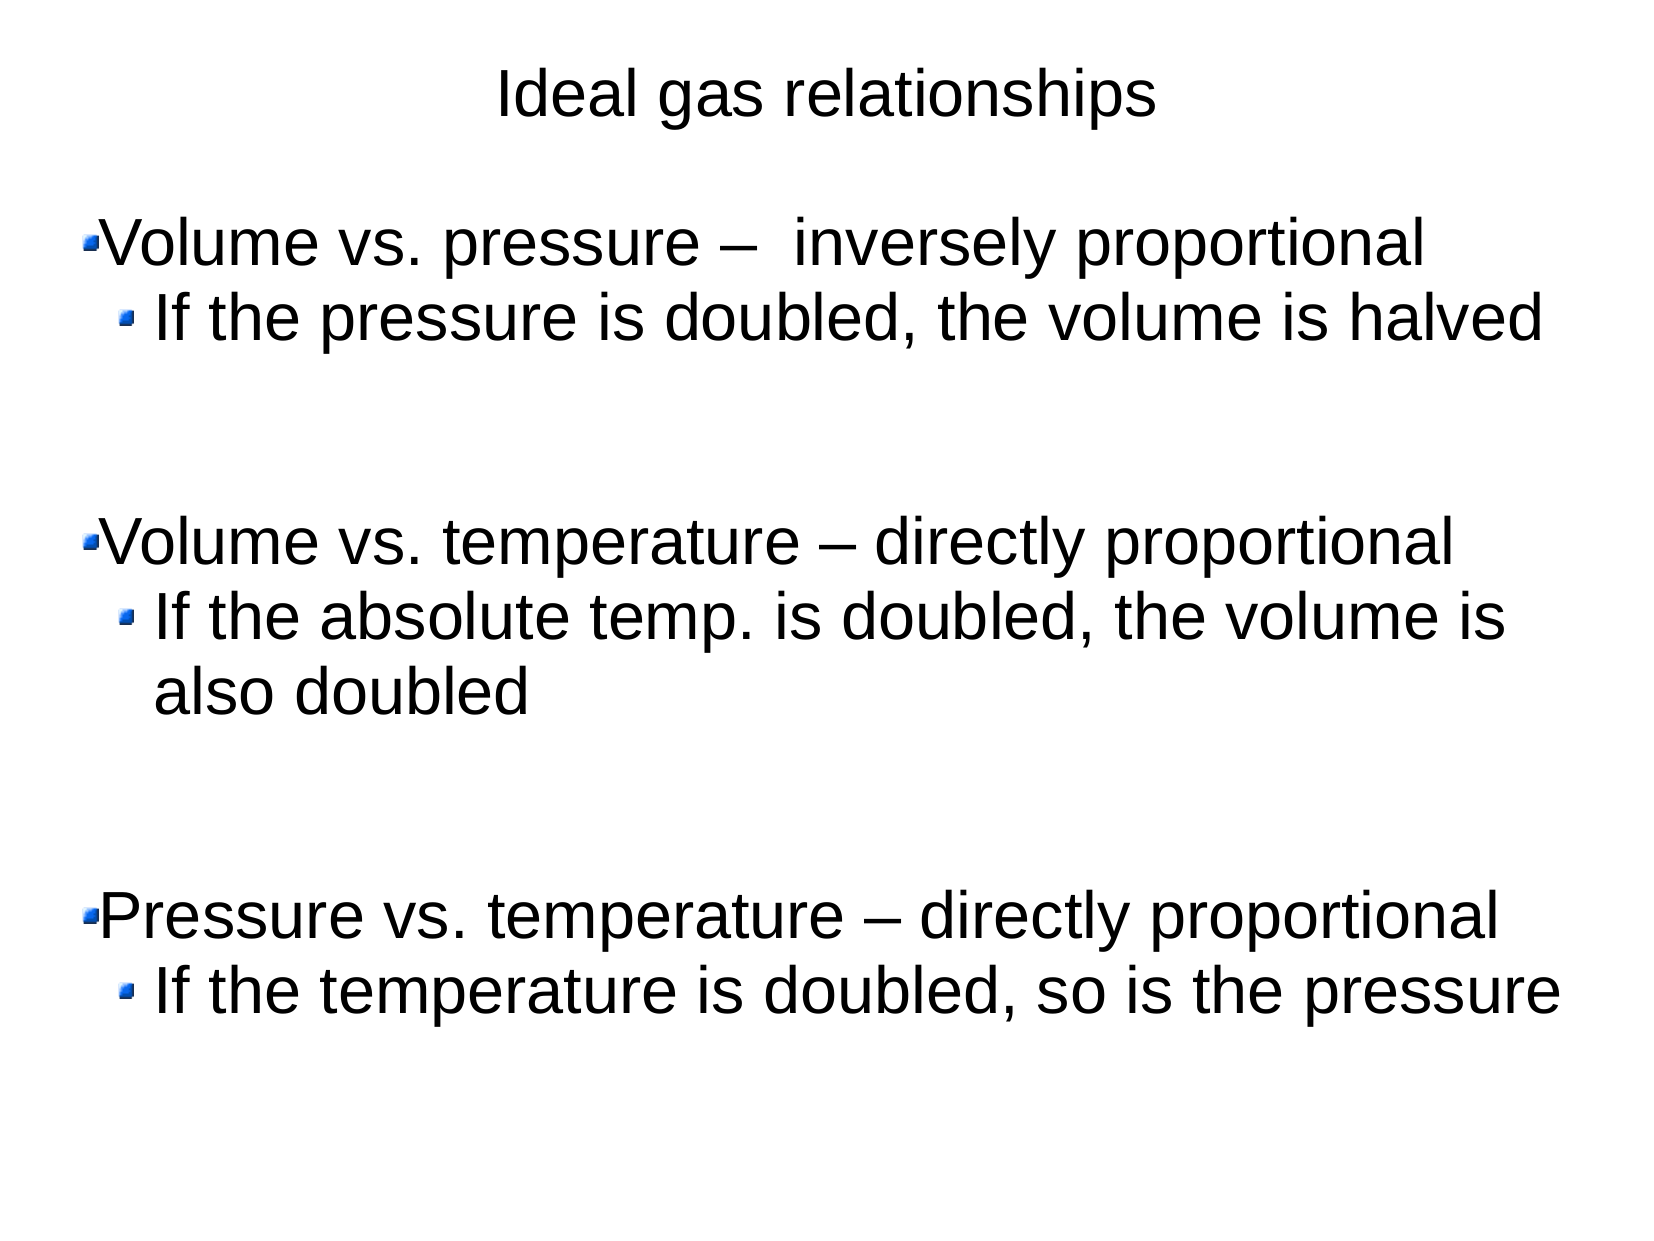

# Ideal gas relationships
Volume vs. pressure – inversely proportional
If the pressure is doubled, the volume is halved
Volume vs. temperature – directly proportional
If the absolute temp. is doubled, the volume is also doubled
Pressure vs. temperature – directly proportional
If the temperature is doubled, so is the pressure